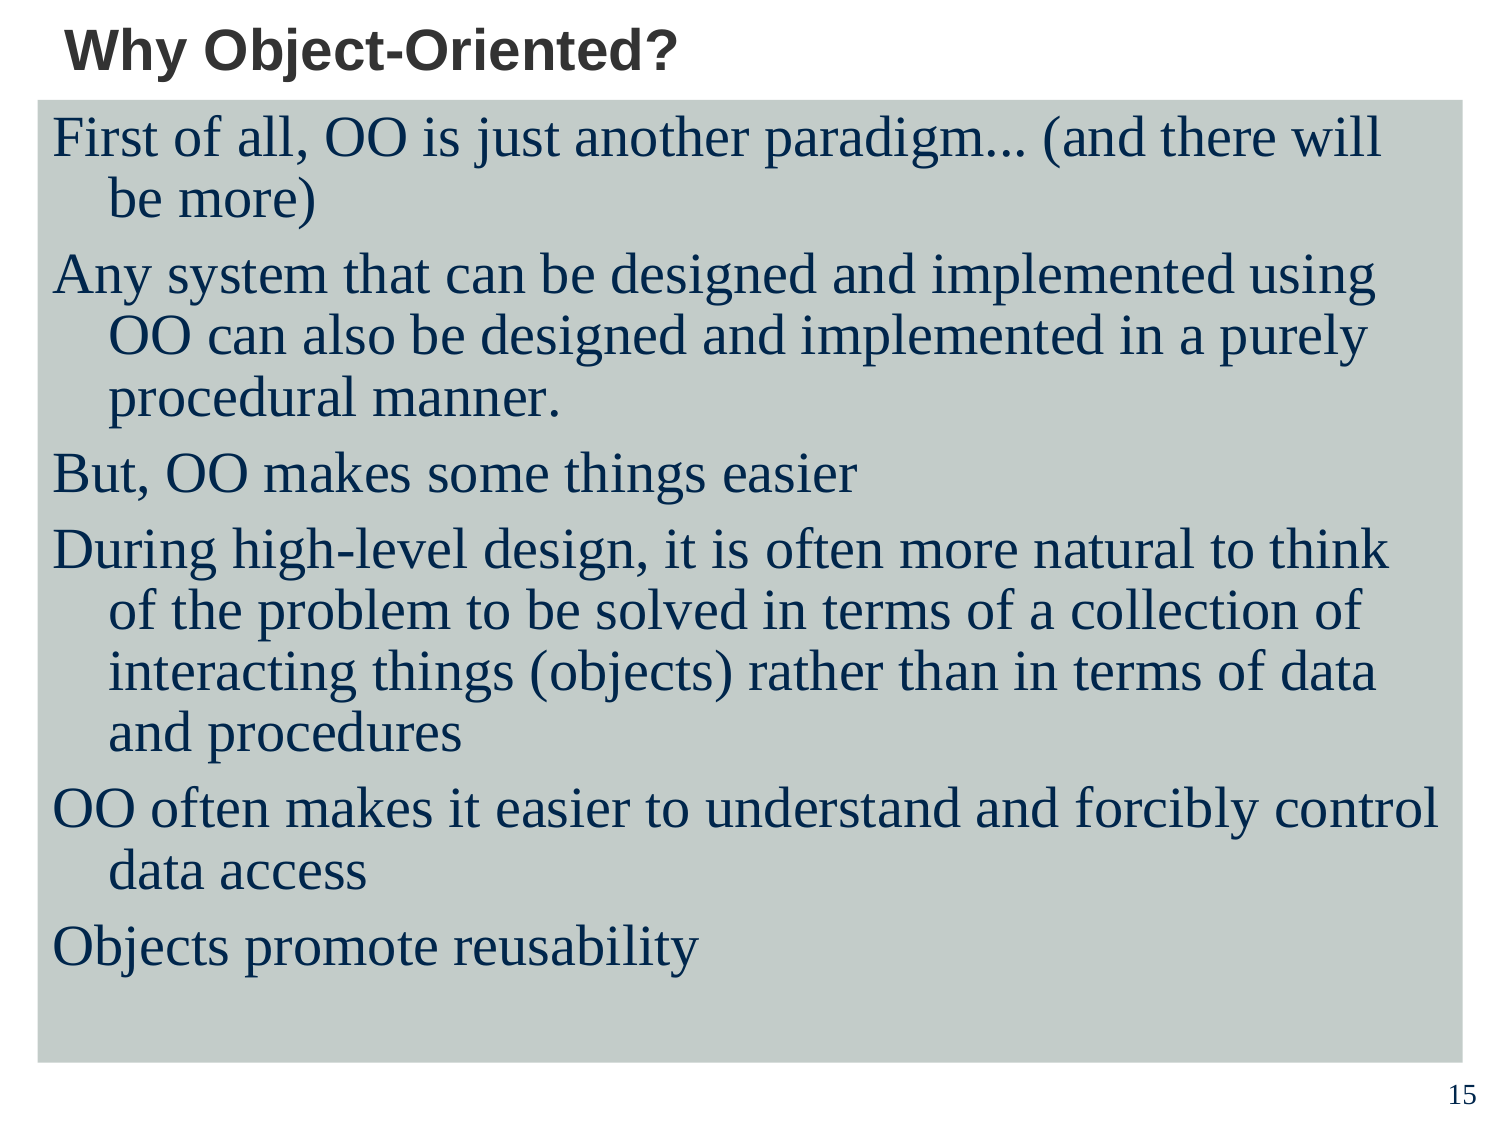

# Why Object-Oriented?
First of all, OO is just another paradigm... (and there will be more)
Any system that can be designed and implemented using OO can also be designed and implemented in a purely procedural manner.
But, OO makes some things easier
During high-level design, it is often more natural to think of the problem to be solved in terms of a collection of interacting things (objects) rather than in terms of data and procedures
OO often makes it easier to understand and forcibly control data access
Objects promote reusability